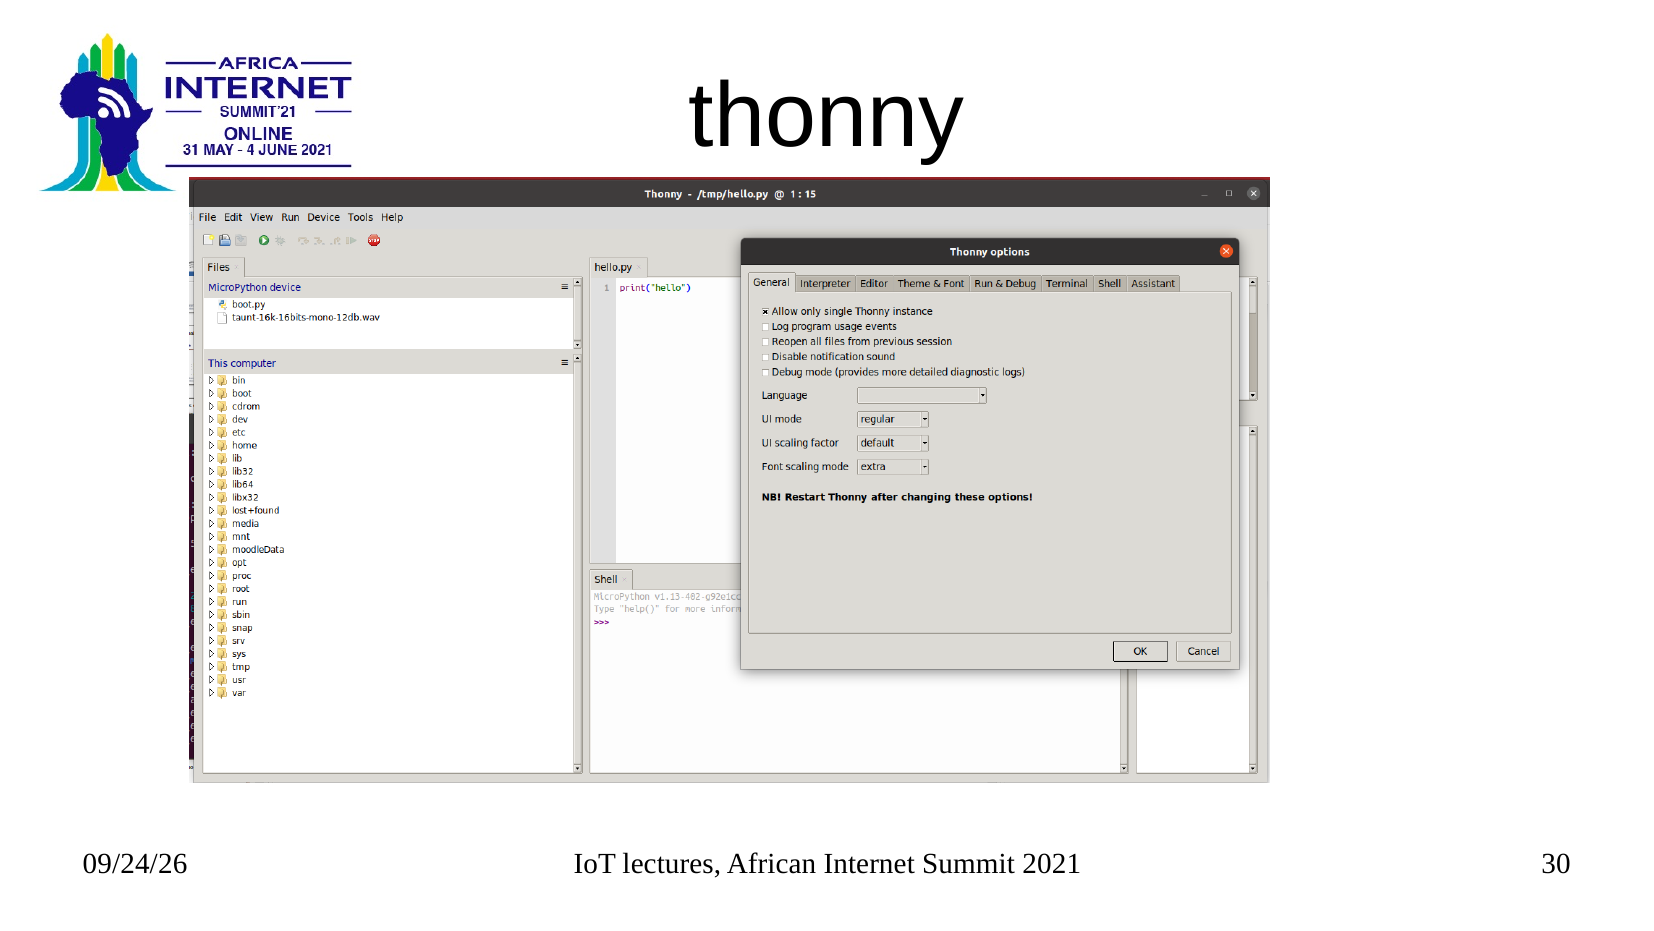

# thonny
IoT lectures, African Internet Summit 2021
30